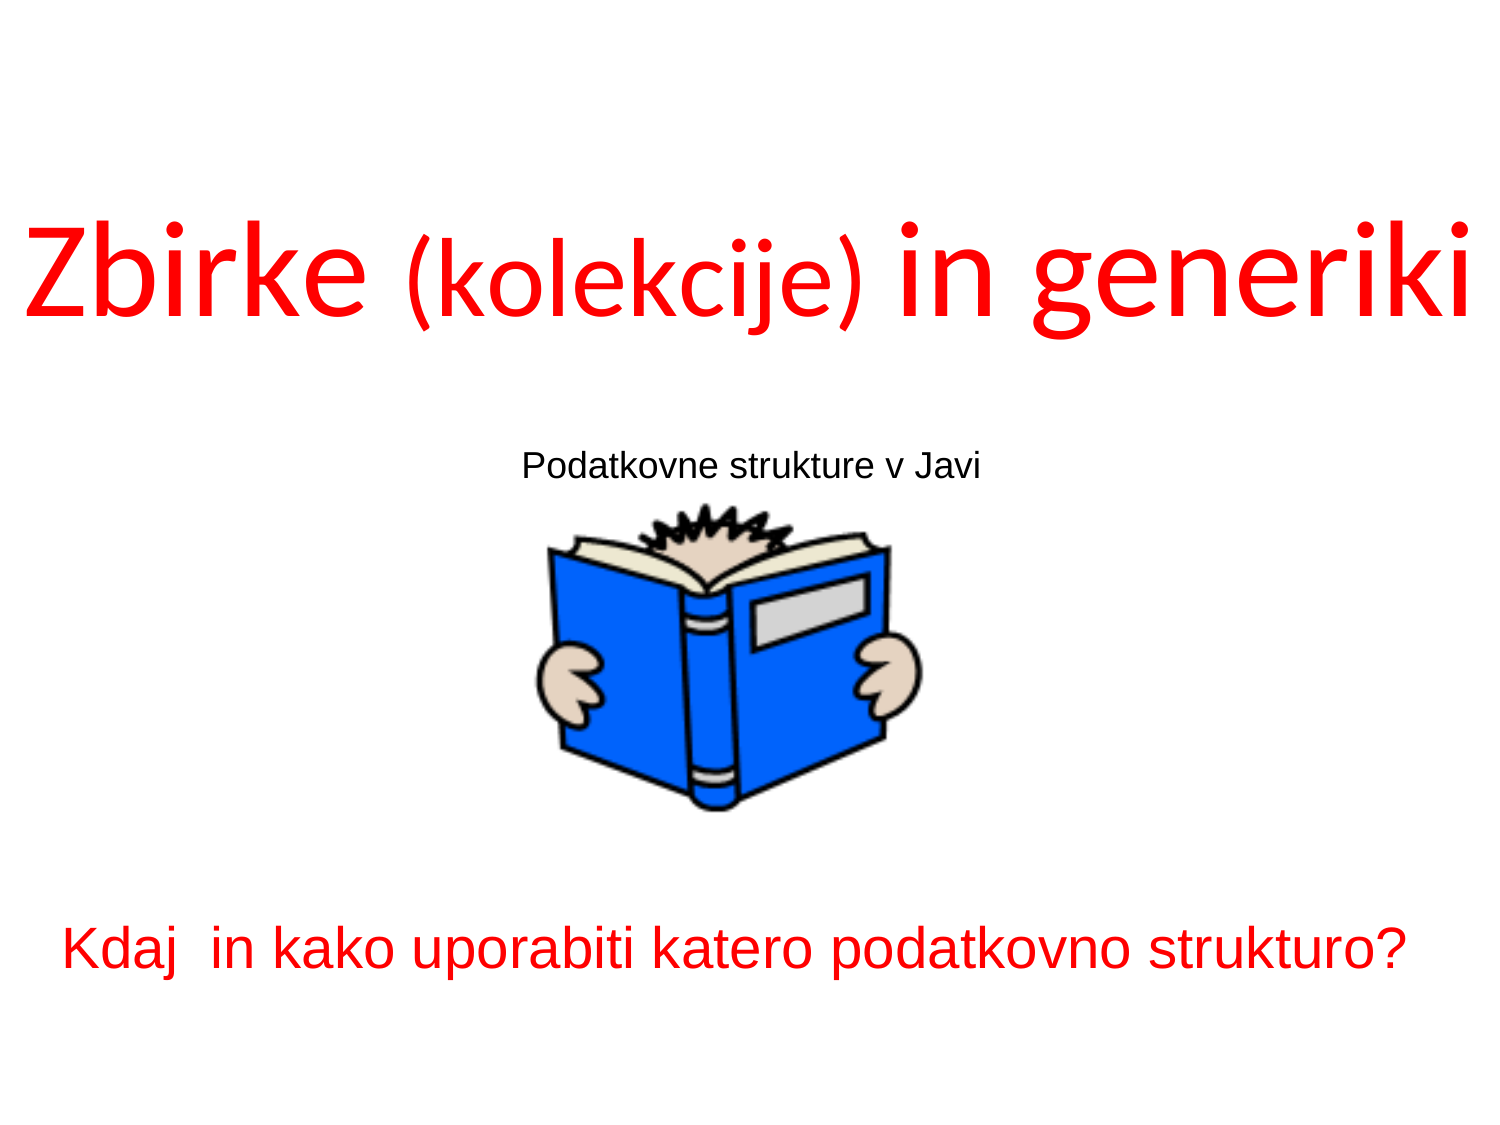

# Zbirke (kolekcije) in generiki
Podatkovne strukture v Javi
Kdaj in kako uporabiti katero podatkovno strukturo?